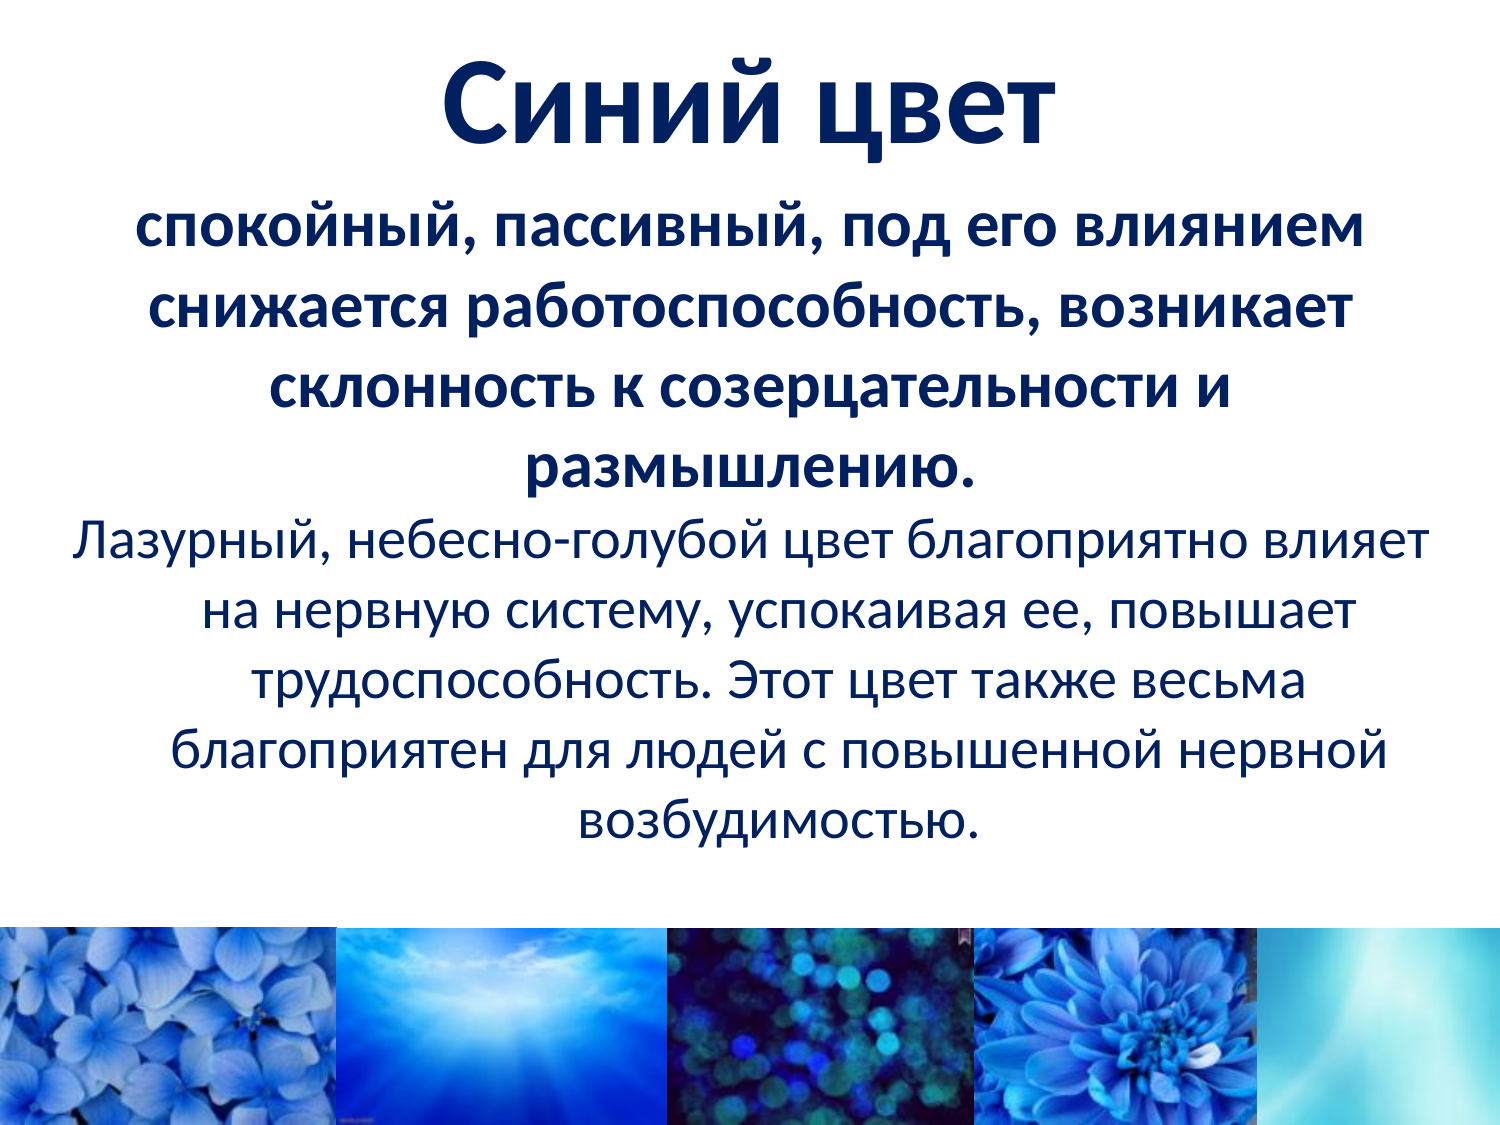

# Синий цвет
спокойный, пассивный, под его влиянием
снижается работоспособность, возникает
склонность к созерцательности и
размышлению.
Лазурный, небесно-голубой цвет благоприятно влияет на нервную систему, успокаивая ее, повышает трудоспособность. Этот цвет также весьма благоприятен для людей с повышенной нервной возбудимостью.